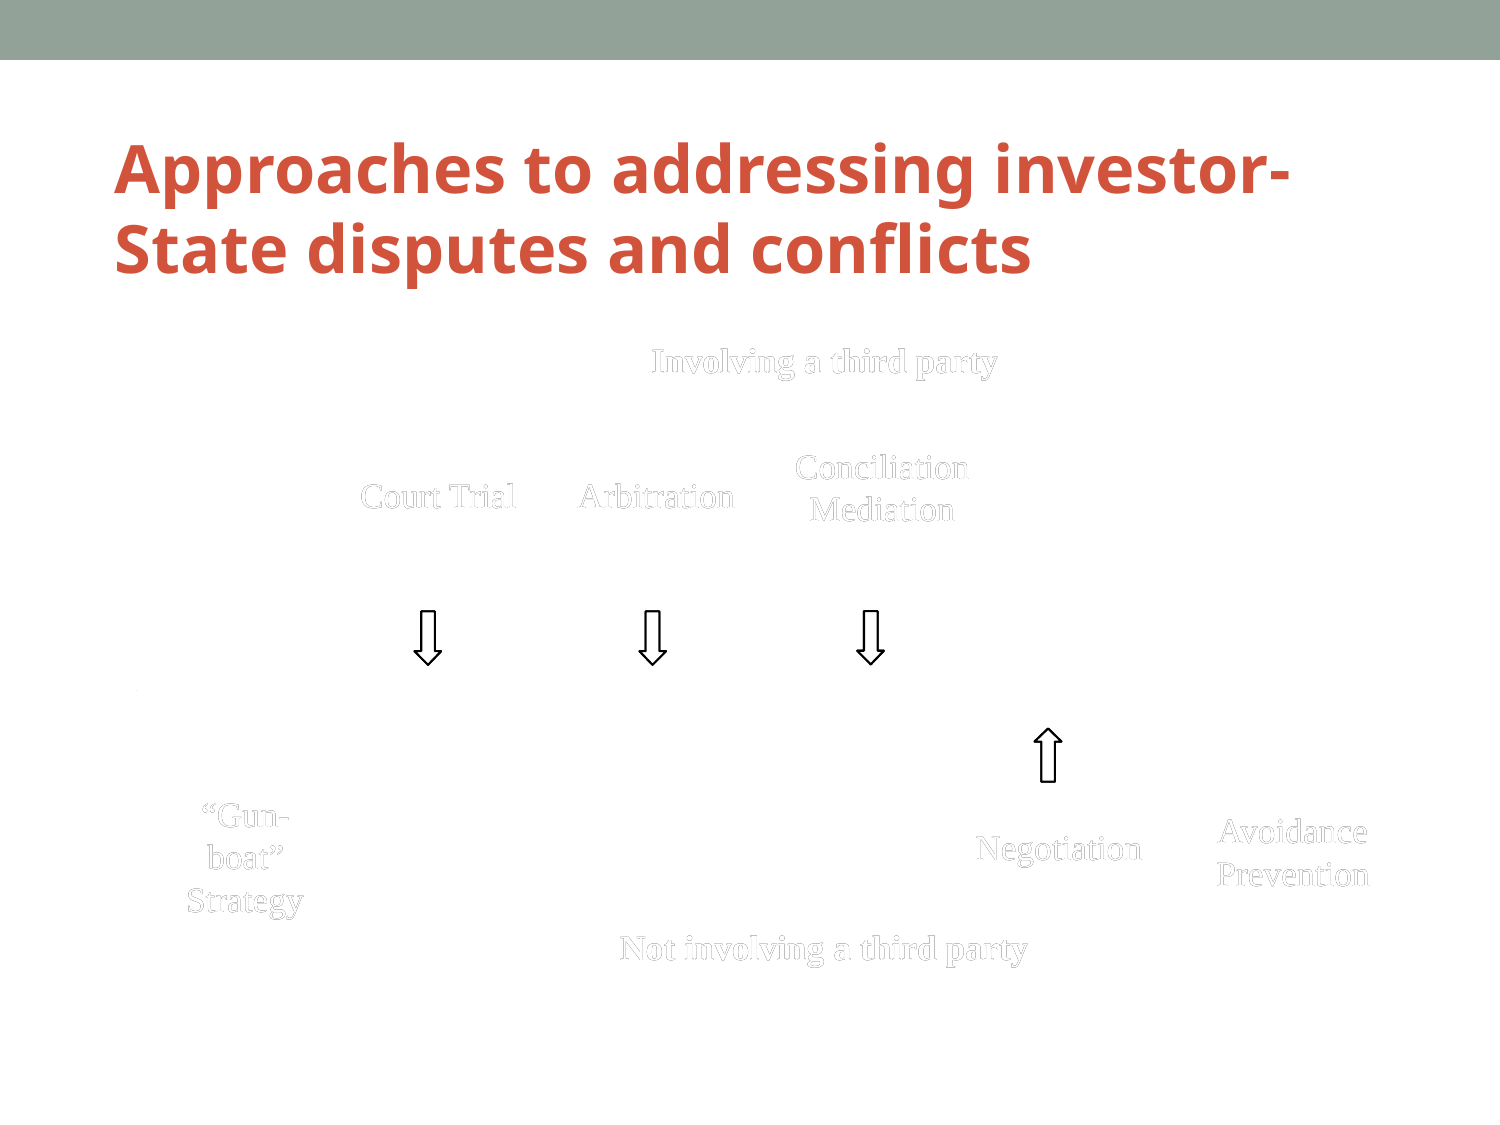

Approaches to addressing investor-State disputes and conflicts
Involving
Involving
a
a
third
third
party
party
Conciliation
Conciliation
Court Trial
Court Trial
Arbitration
Arbitration
Mediation
Mediation
“ADR”
“
“
Gun
Gun
-
-
Avoidance
Avoidance
Negotiation
Negotiation
boat
boat
”
”
Prevention
Prevention
Strategy
Strategy
Not
Not
involving
involving
a
a
third
third
party
party
Based on Smith and Martinez, 2009